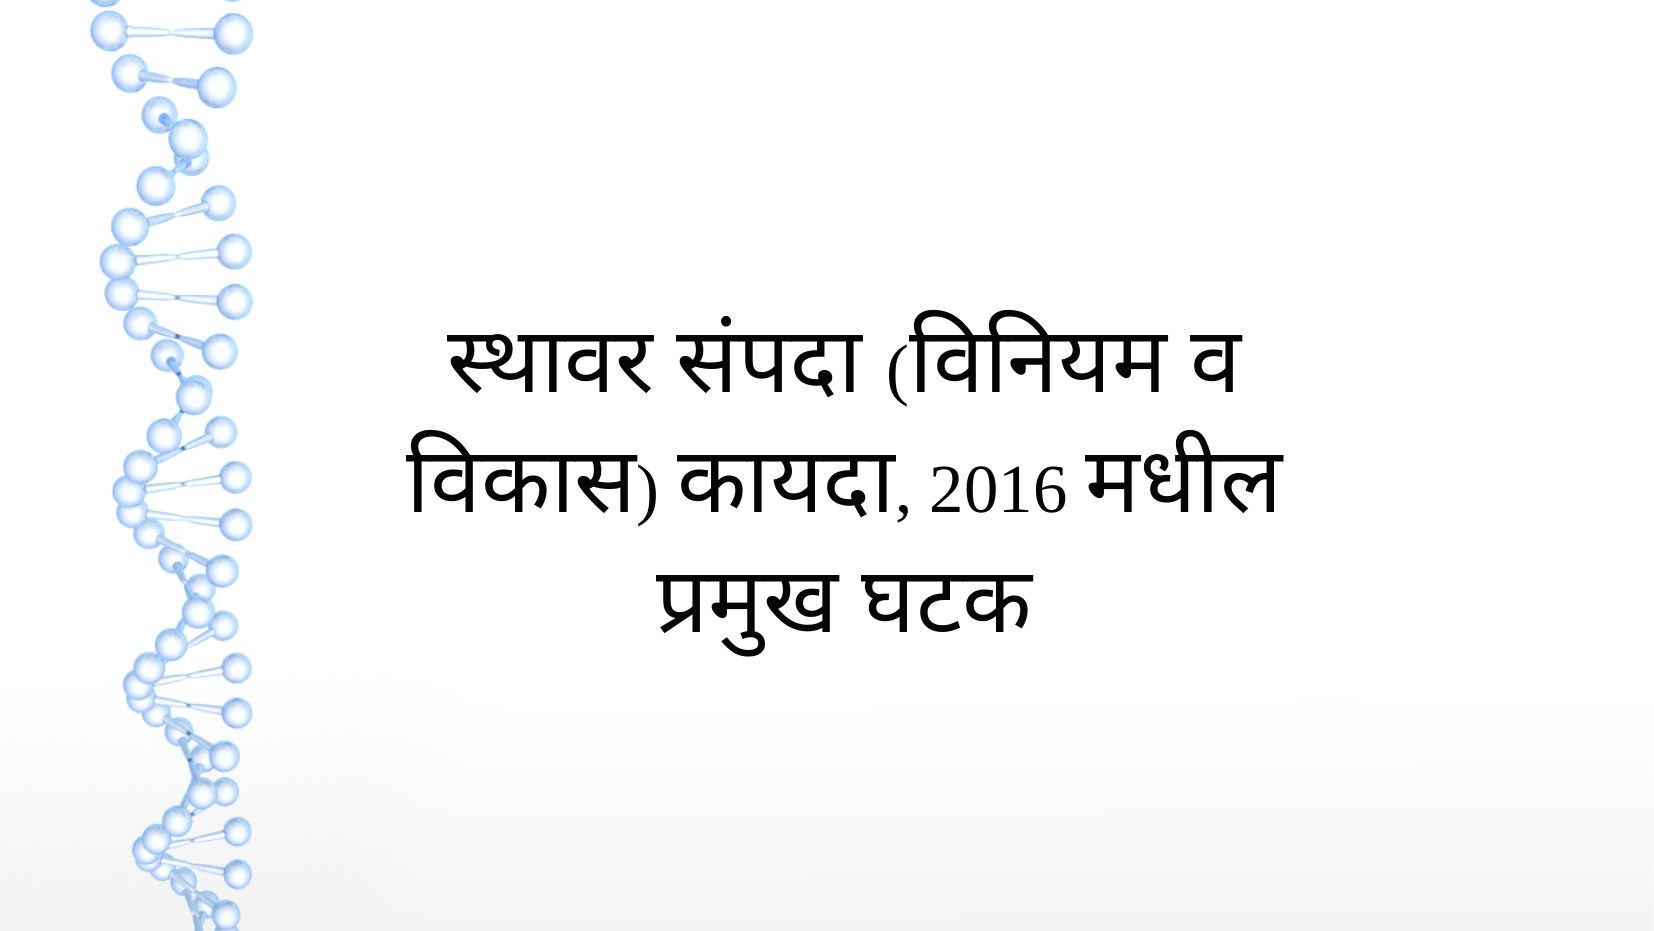

# स्थावर संपदा (विनियम व विकास) कायदा, 2016 मधील प्रमुख घटक